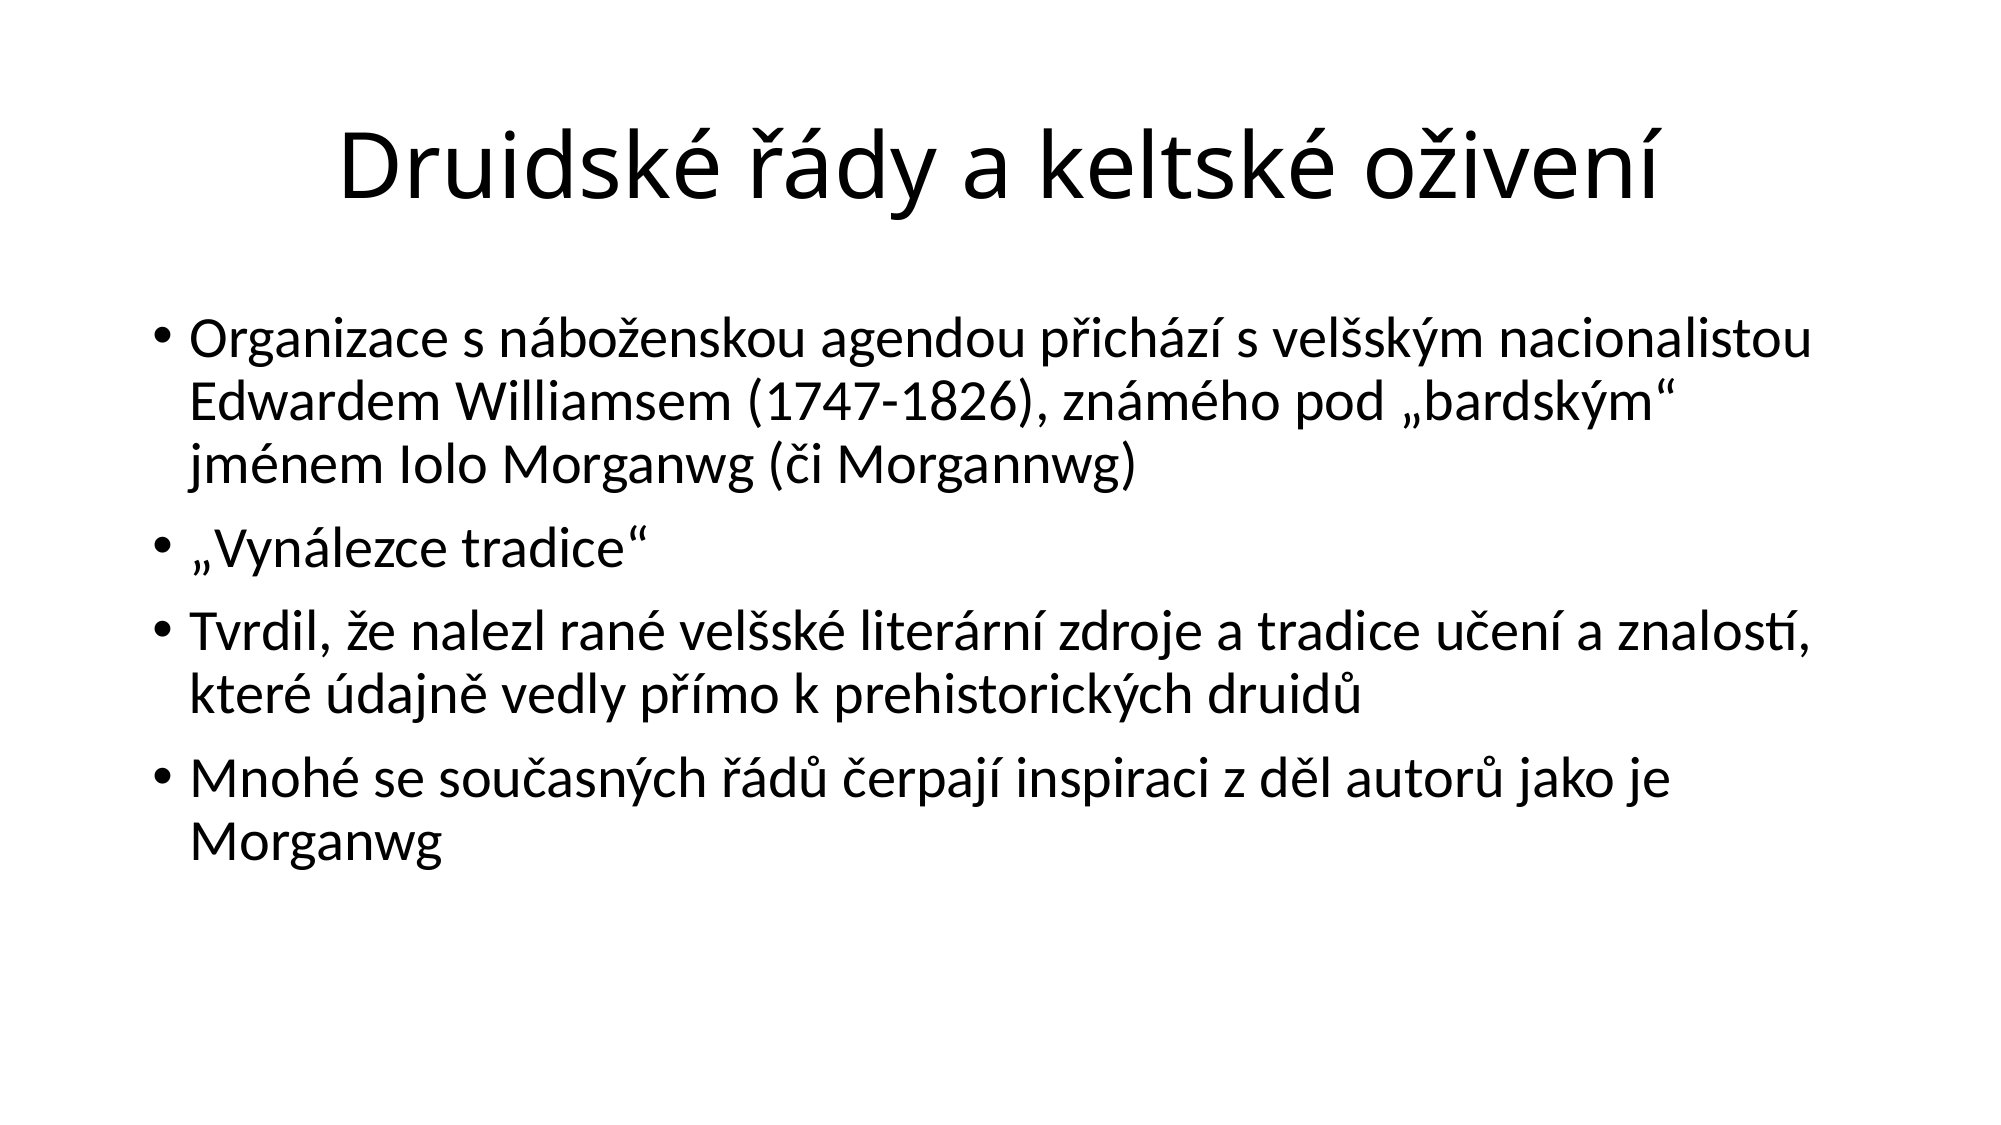

# Druidské řády a keltské oživení
Organizace s náboženskou agendou přichází s velšským nacionalistou Edwardem Williamsem (1747-1826), známého pod „bardským“ jménem Iolo Morganwg (či Morgannwg)
„Vynálezce tradice“
Tvrdil, že nalezl rané velšské literární zdroje a tradice učení a znalostí, které údajně vedly přímo k prehistorických druidů
Mnohé se současných řádů čerpají inspiraci z děl autorů jako je Morganwg